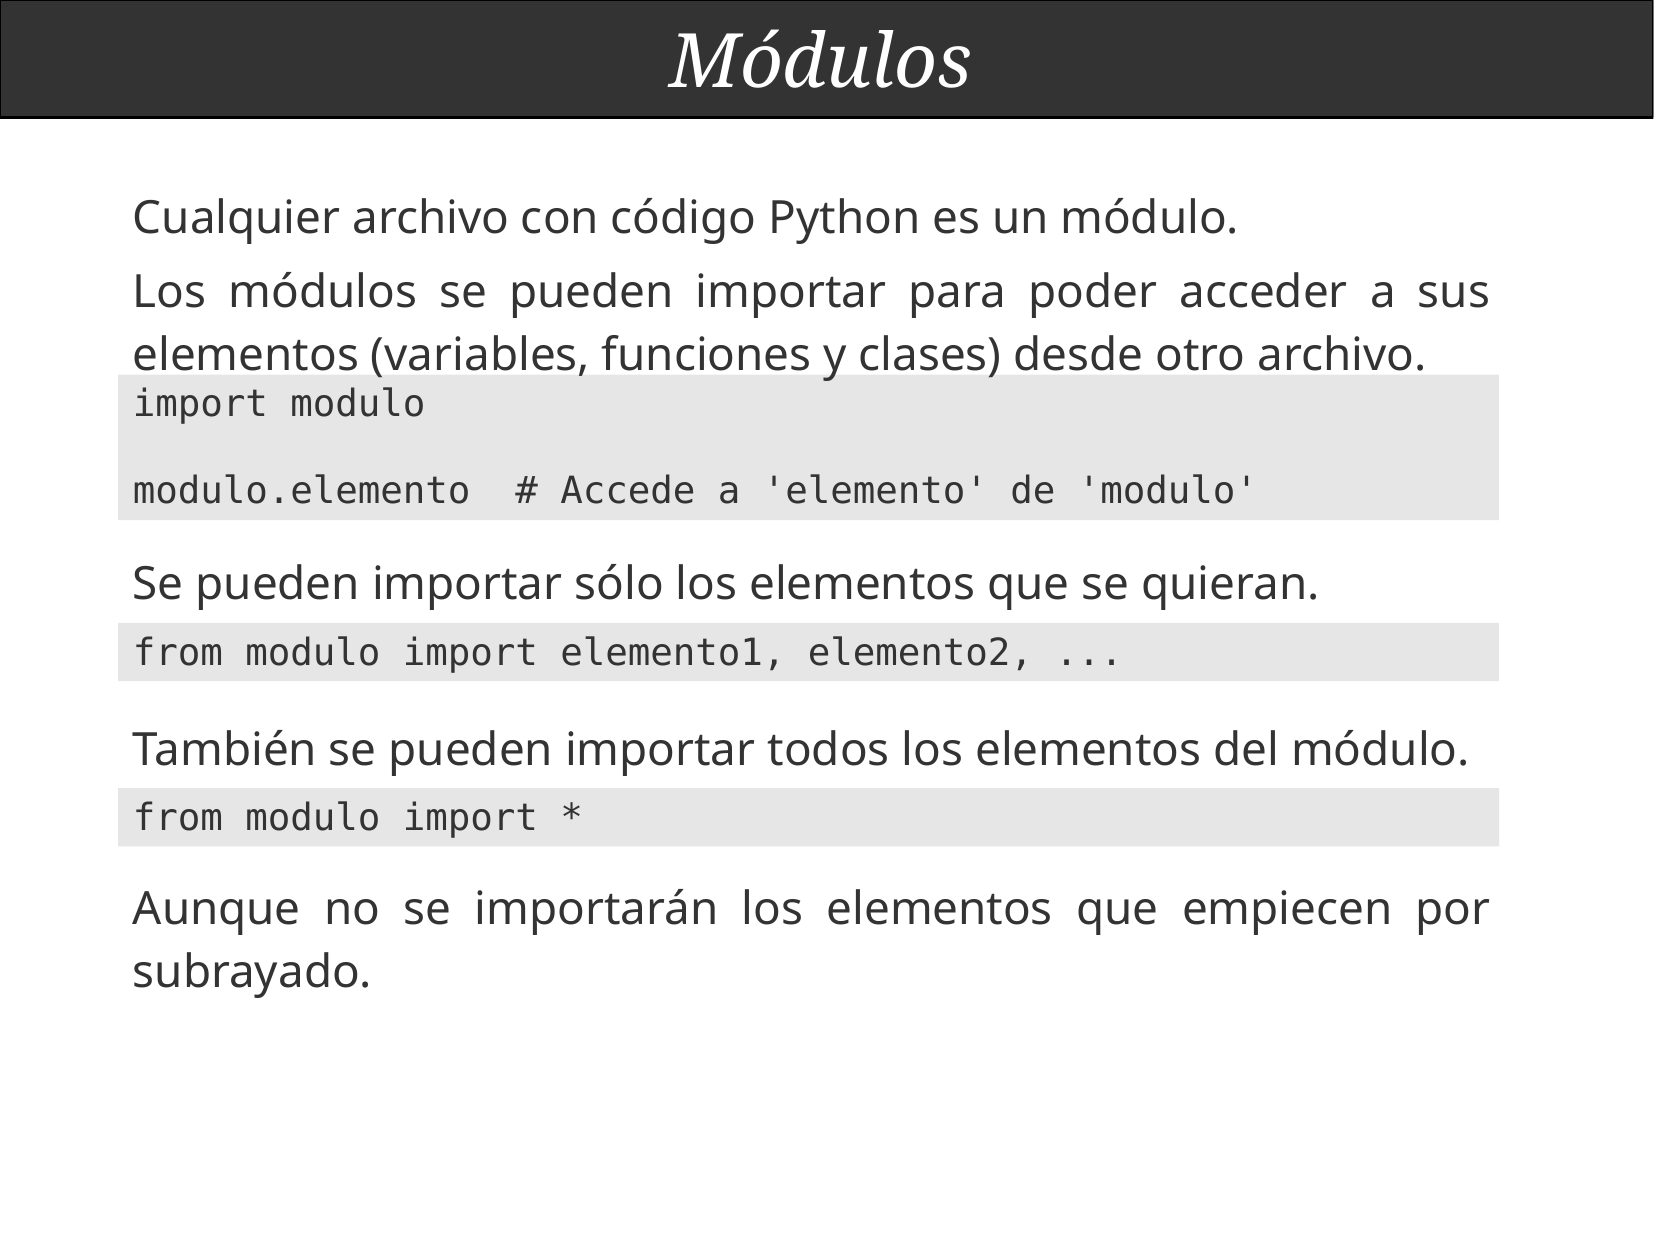

Módulos
Cualquier archivo con código Python es un módulo.
Los módulos se pueden importar para poder acceder a sus elementos (variables, funciones y clases) desde otro archivo.
import modulo
modulo.elemento # Accede a 'elemento' de 'modulo'
Se pueden importar sólo los elementos que se quieran.
from modulo import elemento1, elemento2, ...
También se pueden importar todos los elementos del módulo.
from modulo import *
Aunque no se importarán los elementos que empiecen por subrayado.